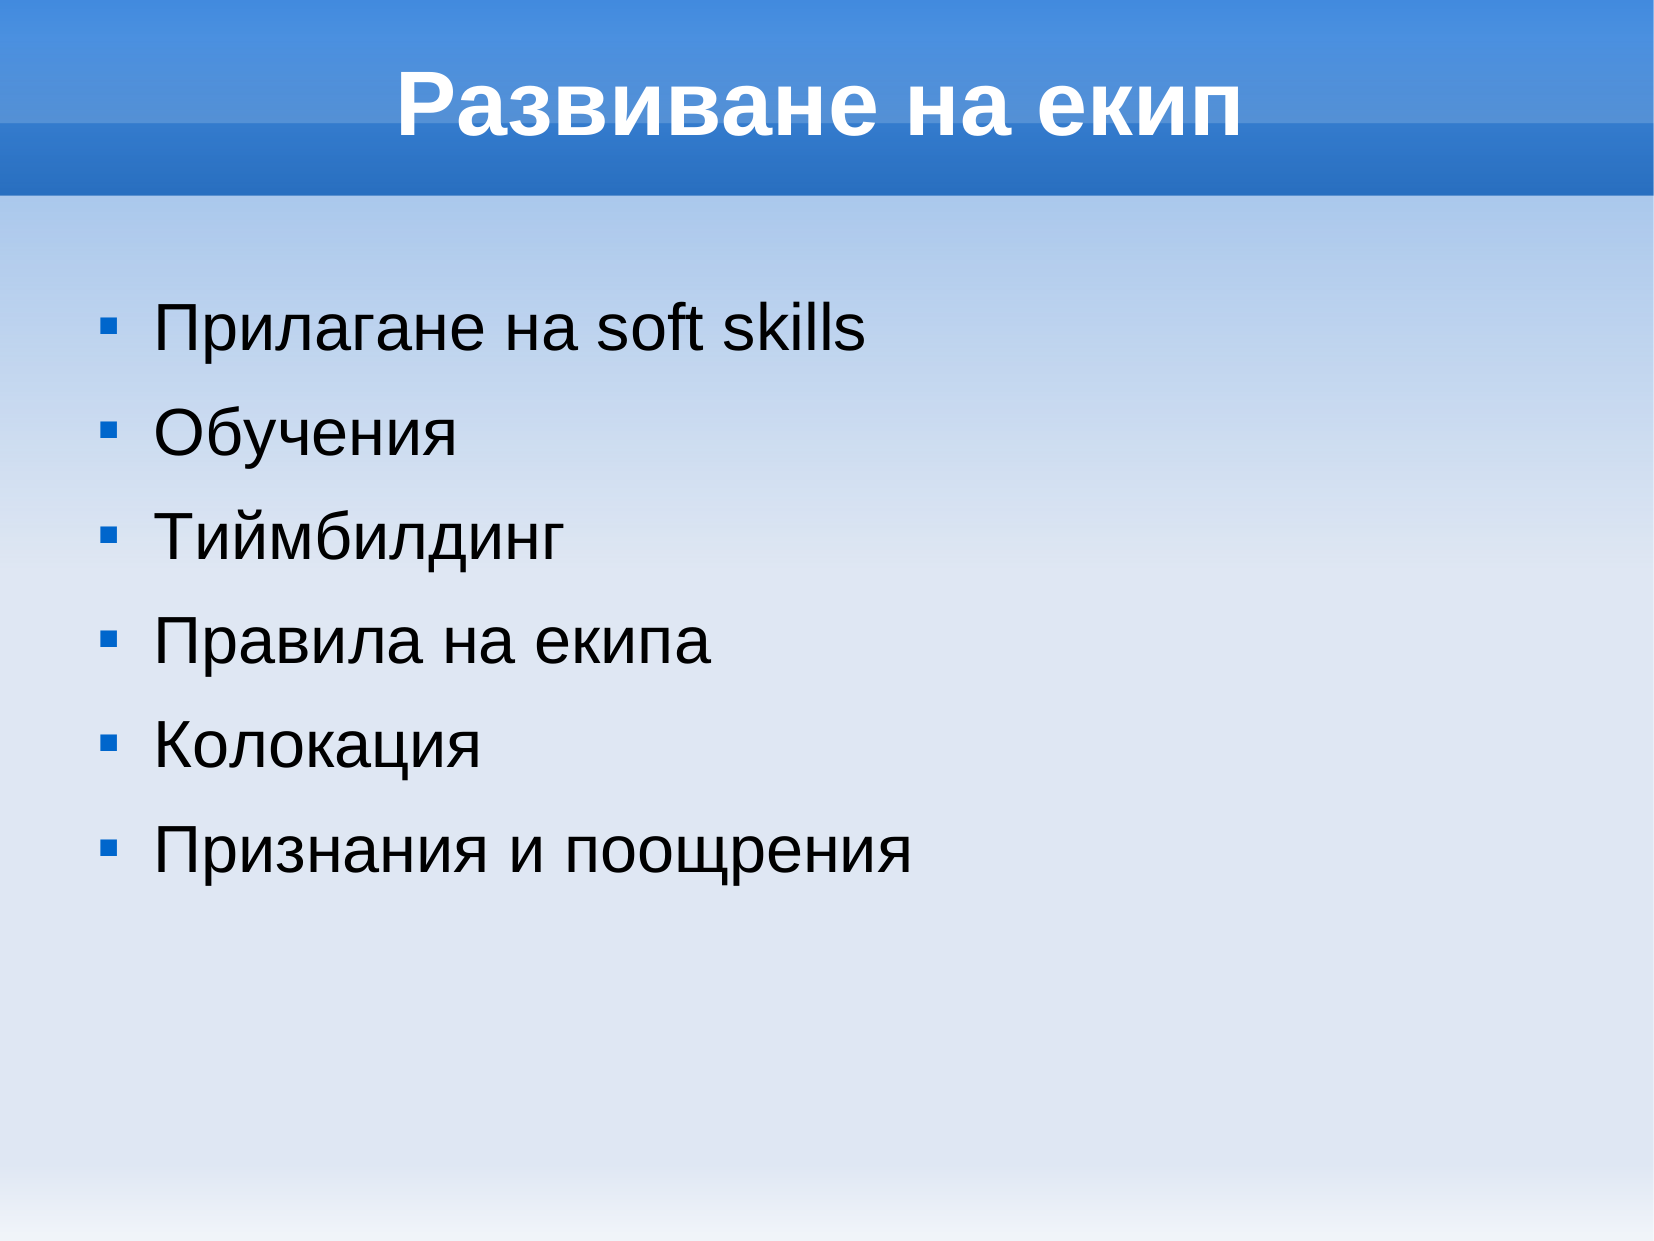

# Развиване на екип
Прилагане на soft skills
Обучения
Тиймбилдинг
Правила на екипа
Колокация
Признания и поощрения